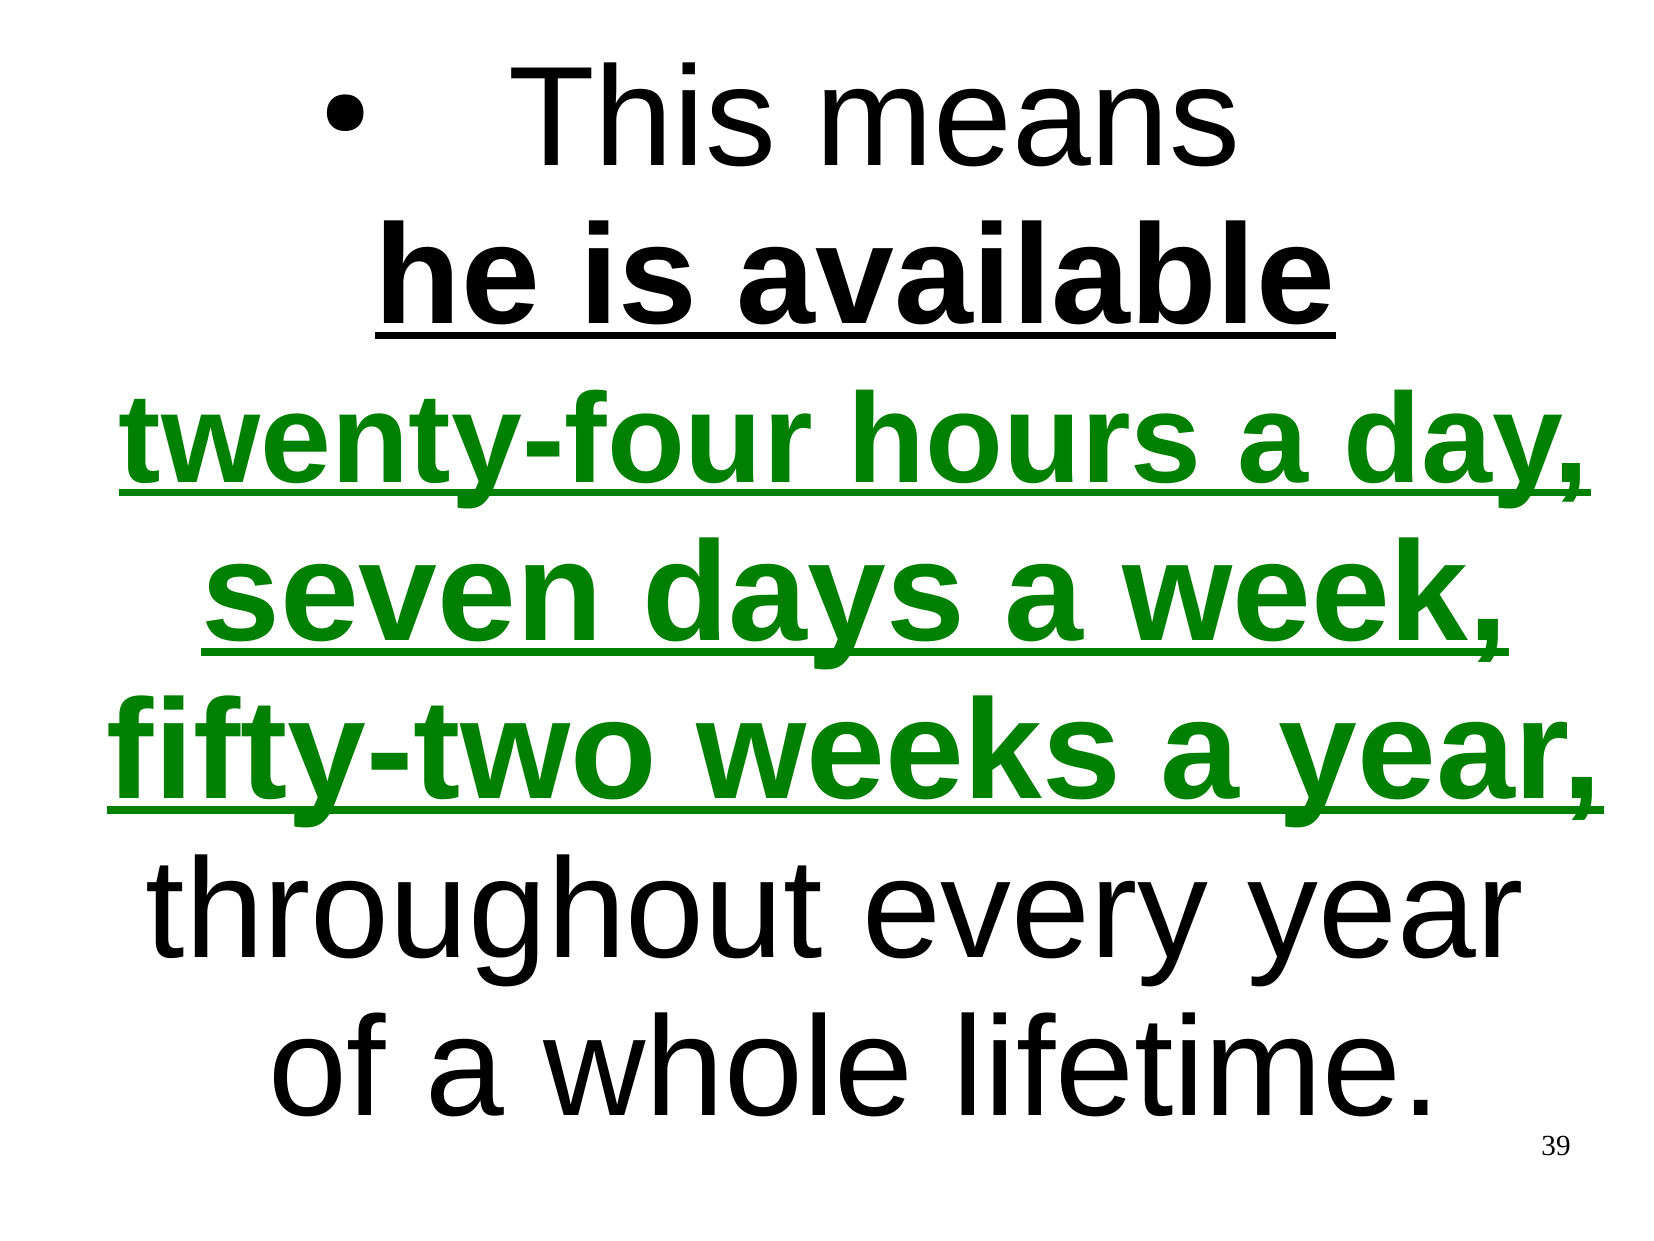

# This means he is available twenty-four hours a day, seven days a week, fifty-two weeks a year, throughout every year of a whole lifetime.
39